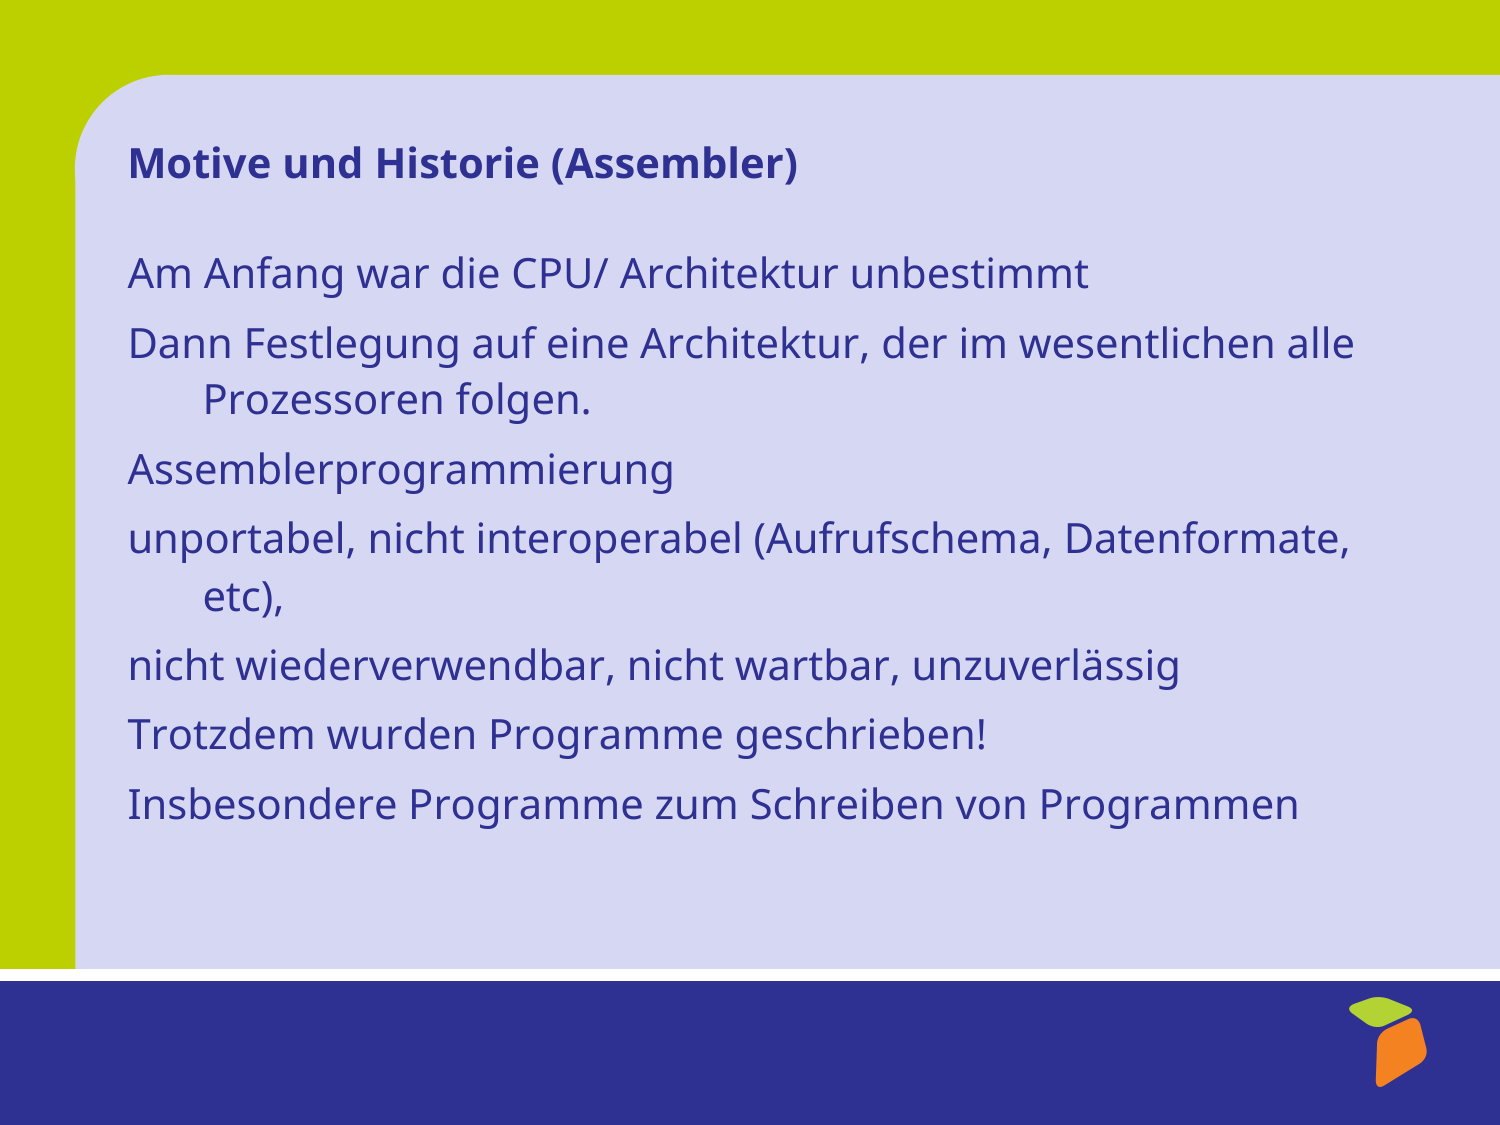

# Motive und Historie (Assembler)
Am Anfang war die CPU/ Architektur unbestimmt
Dann Festlegung auf eine Architektur, der im wesentlichen alle Prozessoren folgen.
Assemblerprogrammierung
unportabel, nicht interoperabel (Aufrufschema, Datenformate, etc),
nicht wiederverwendbar, nicht wartbar, unzuverlässig
Trotzdem wurden Programme geschrieben!
Insbesondere Programme zum Schreiben von Programmen